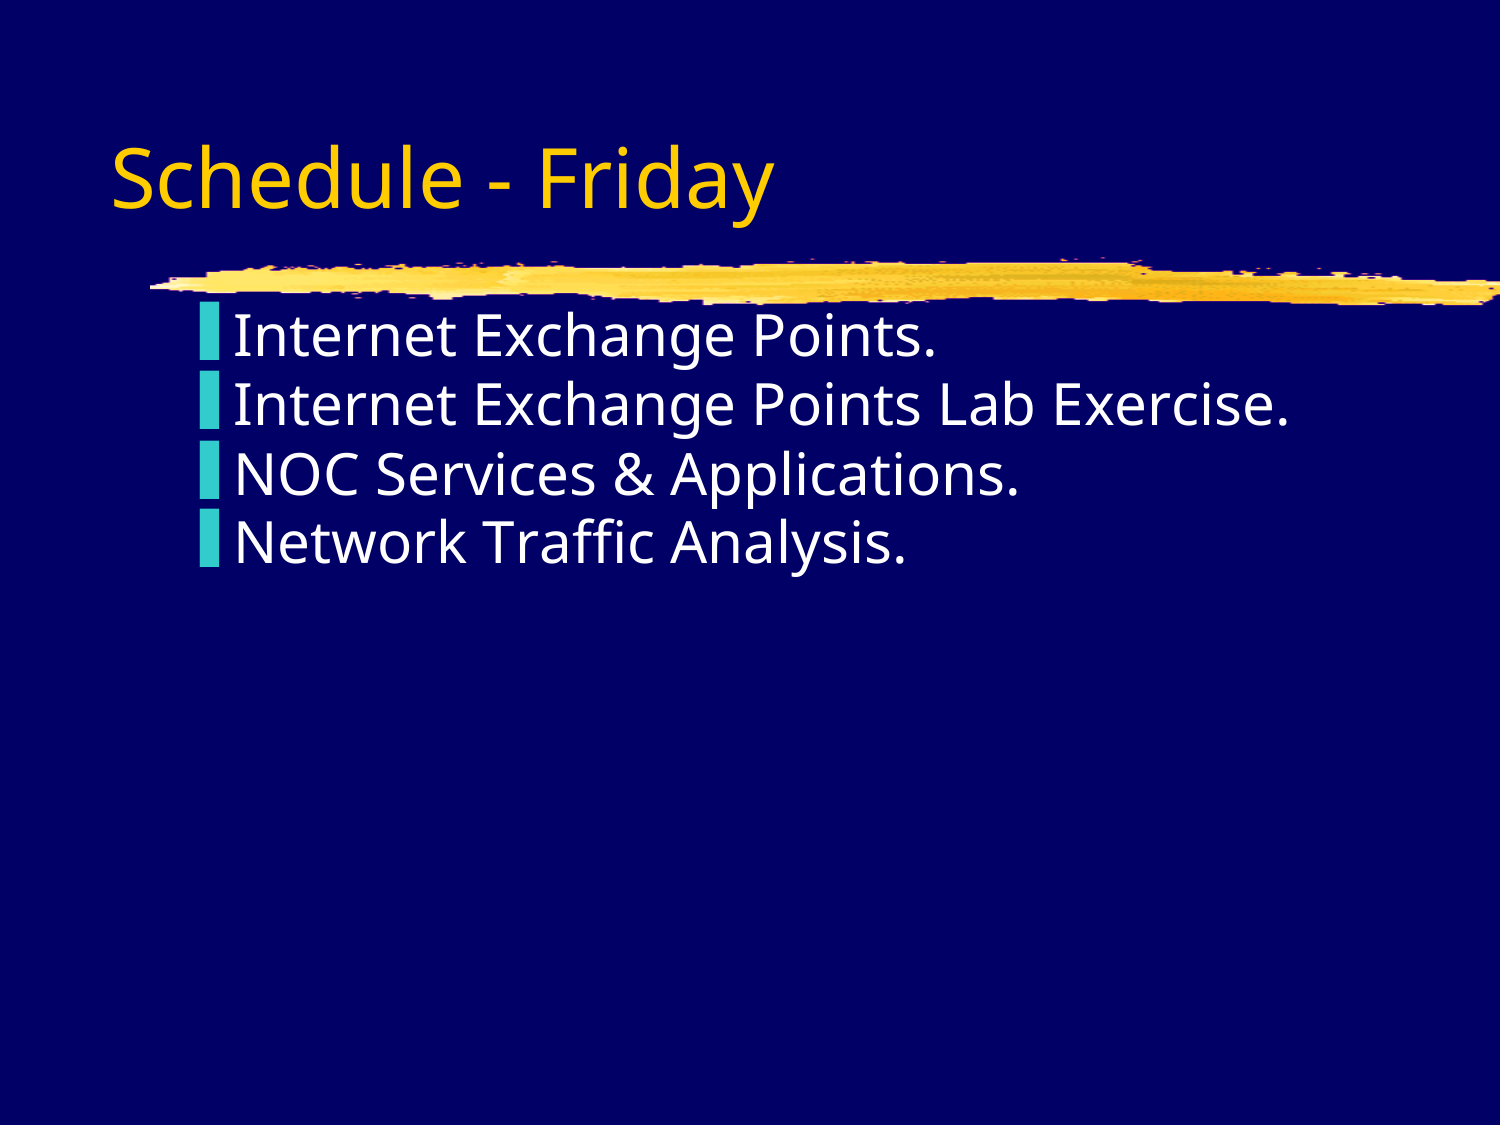

# Schedule - Friday
Internet Exchange Points.
Internet Exchange Points Lab Exercise.
NOC Services & Applications.
Network Traffic Analysis.